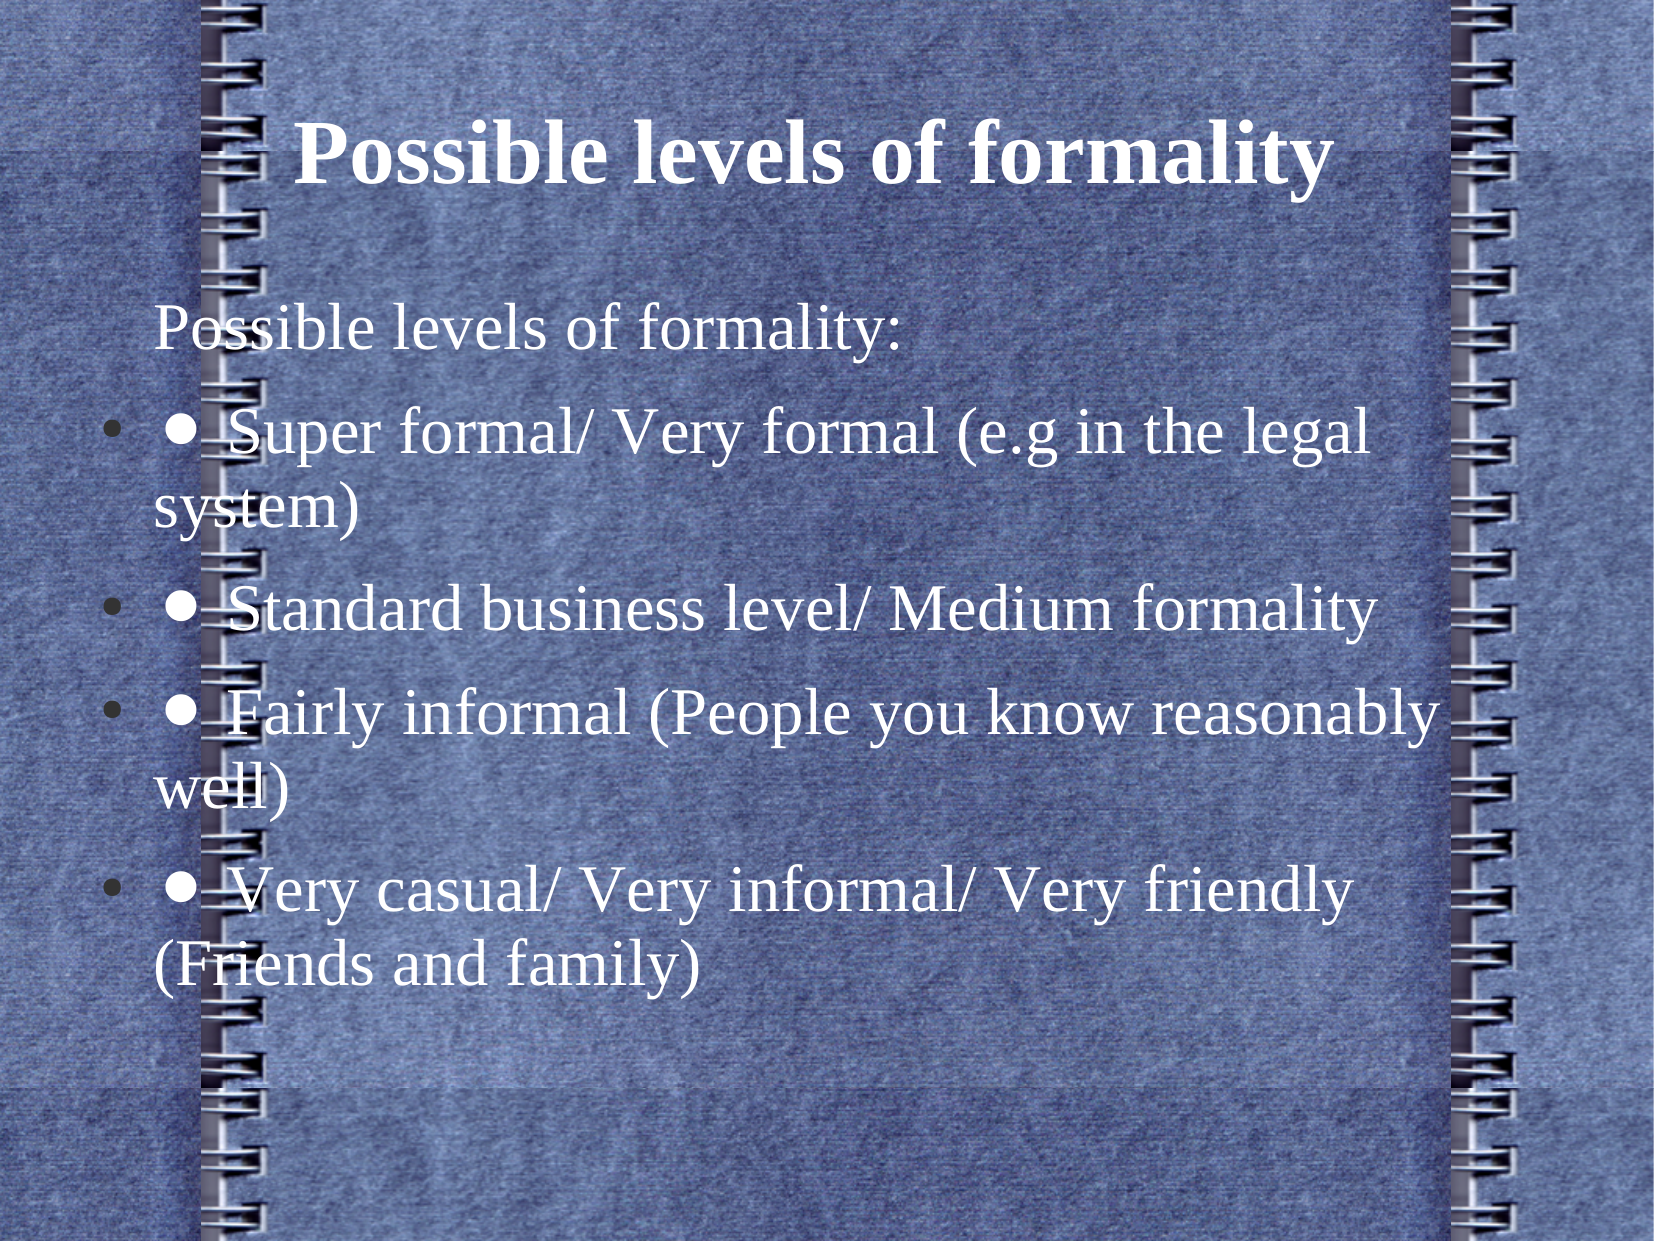

# Possible levels of formality
Possible levels of formality:
⚫ Super formal/ Very formal (e.g in the legal system)
⚫ Standard business level/ Medium formality
⚫ Fairly informal (People you know reasonably well)
⚫ Very casual/ Very informal/ Very friendly (Friends and family)